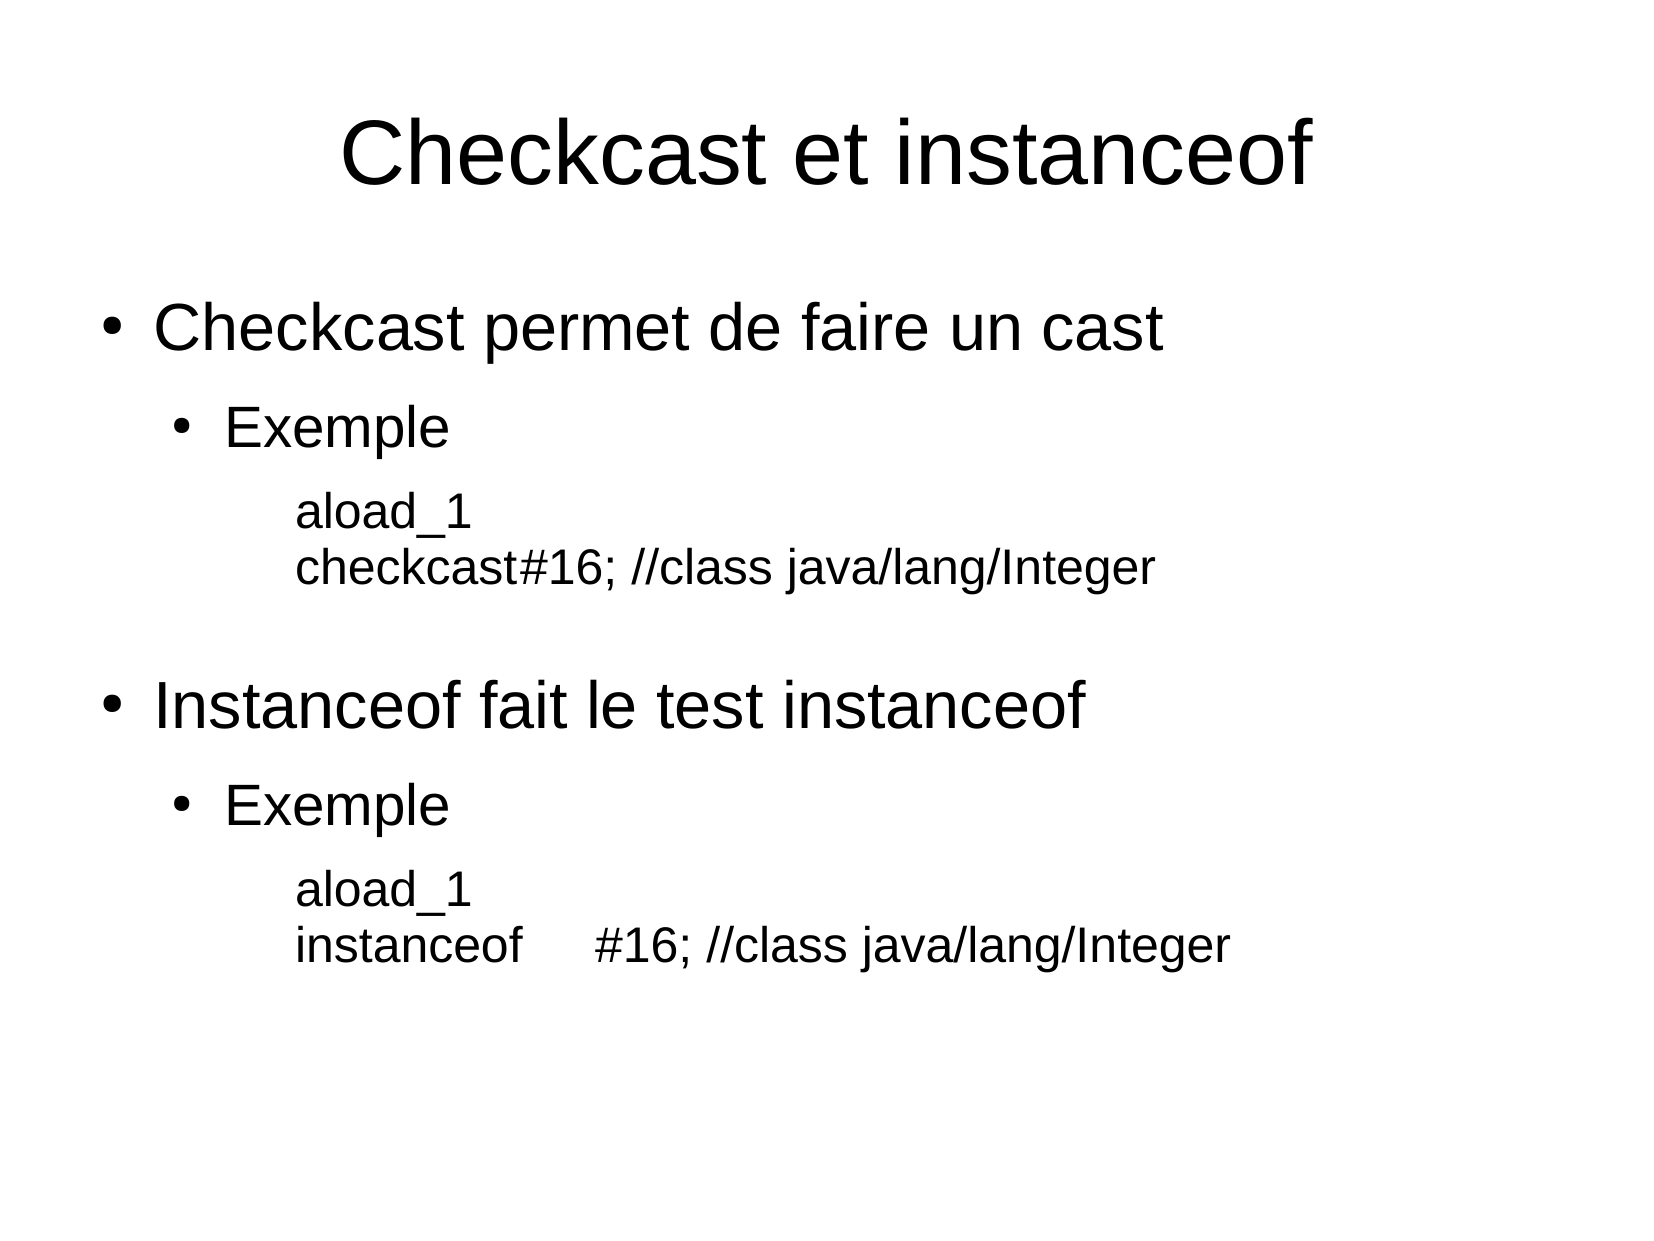

# Checkcast et instanceof
Checkcast permet de faire un cast
Exemple
aload_1
checkcast	#16; //class java/lang/Integer
Instanceof fait le test instanceof
Exemple
aload_1
instanceof	#16; //class java/lang/Integer